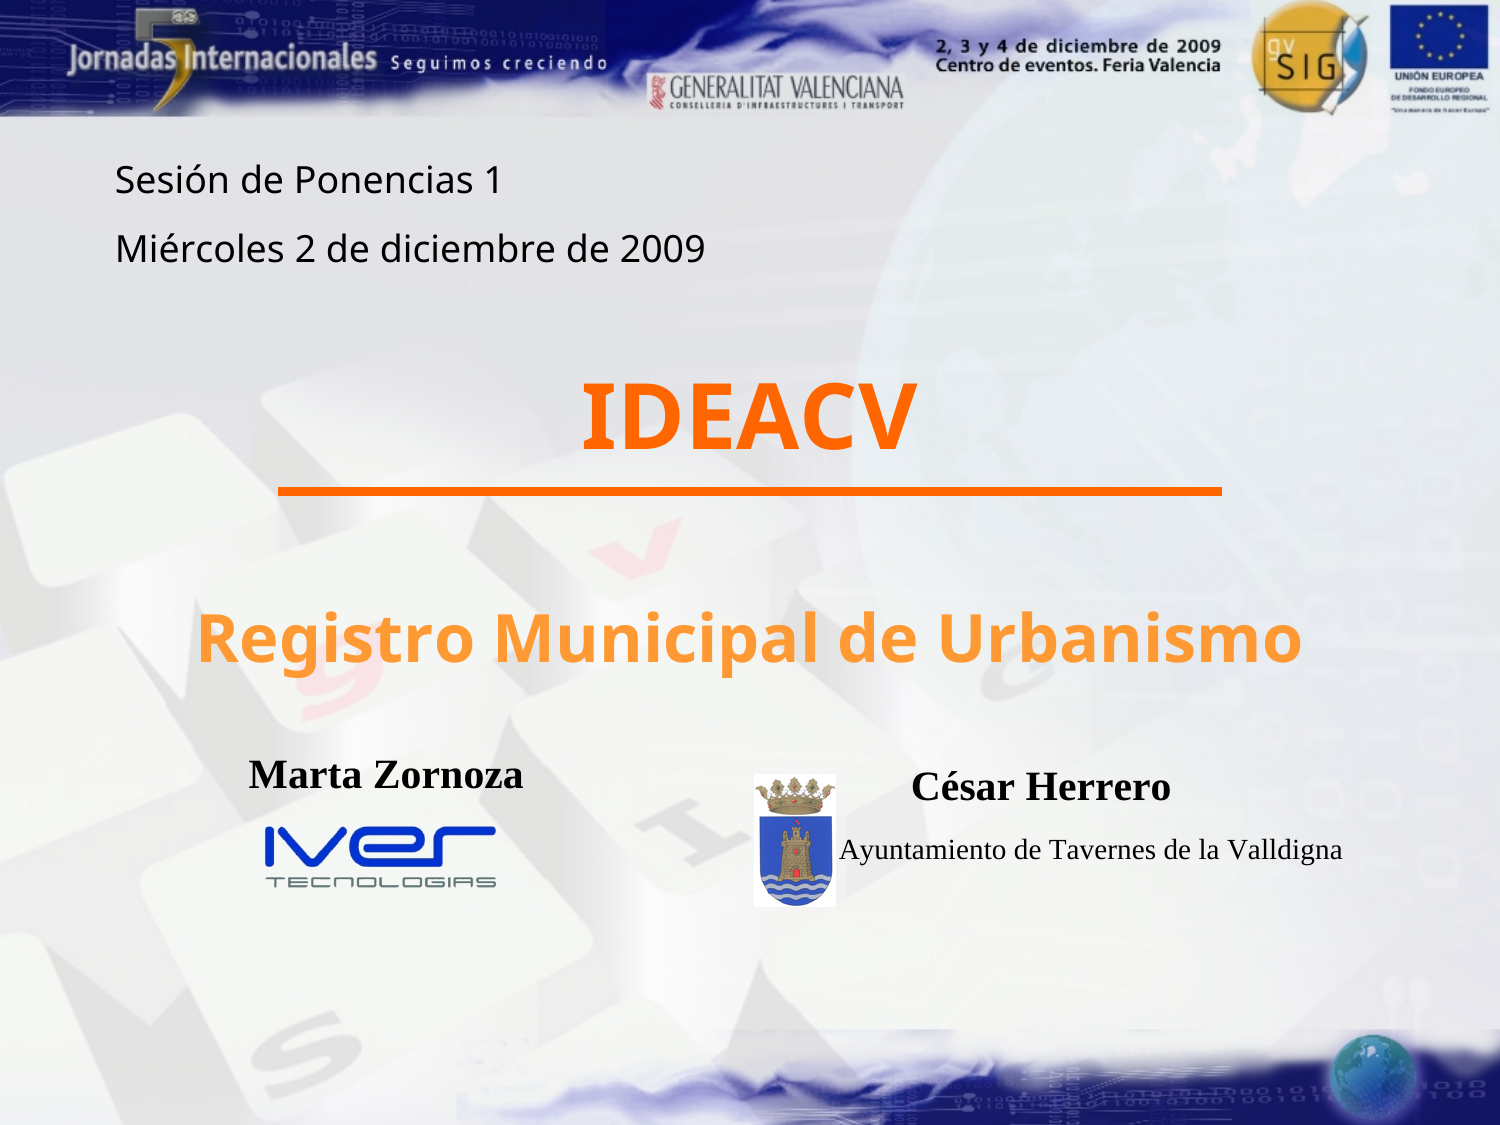

Sesión de Ponencias 1
Miércoles 2 de diciembre de 2009
IDEACV
# Registro Municipal de Urbanismo
Marta Zornoza
César Herrero
Ayuntamiento de Tavernes de la Valldigna